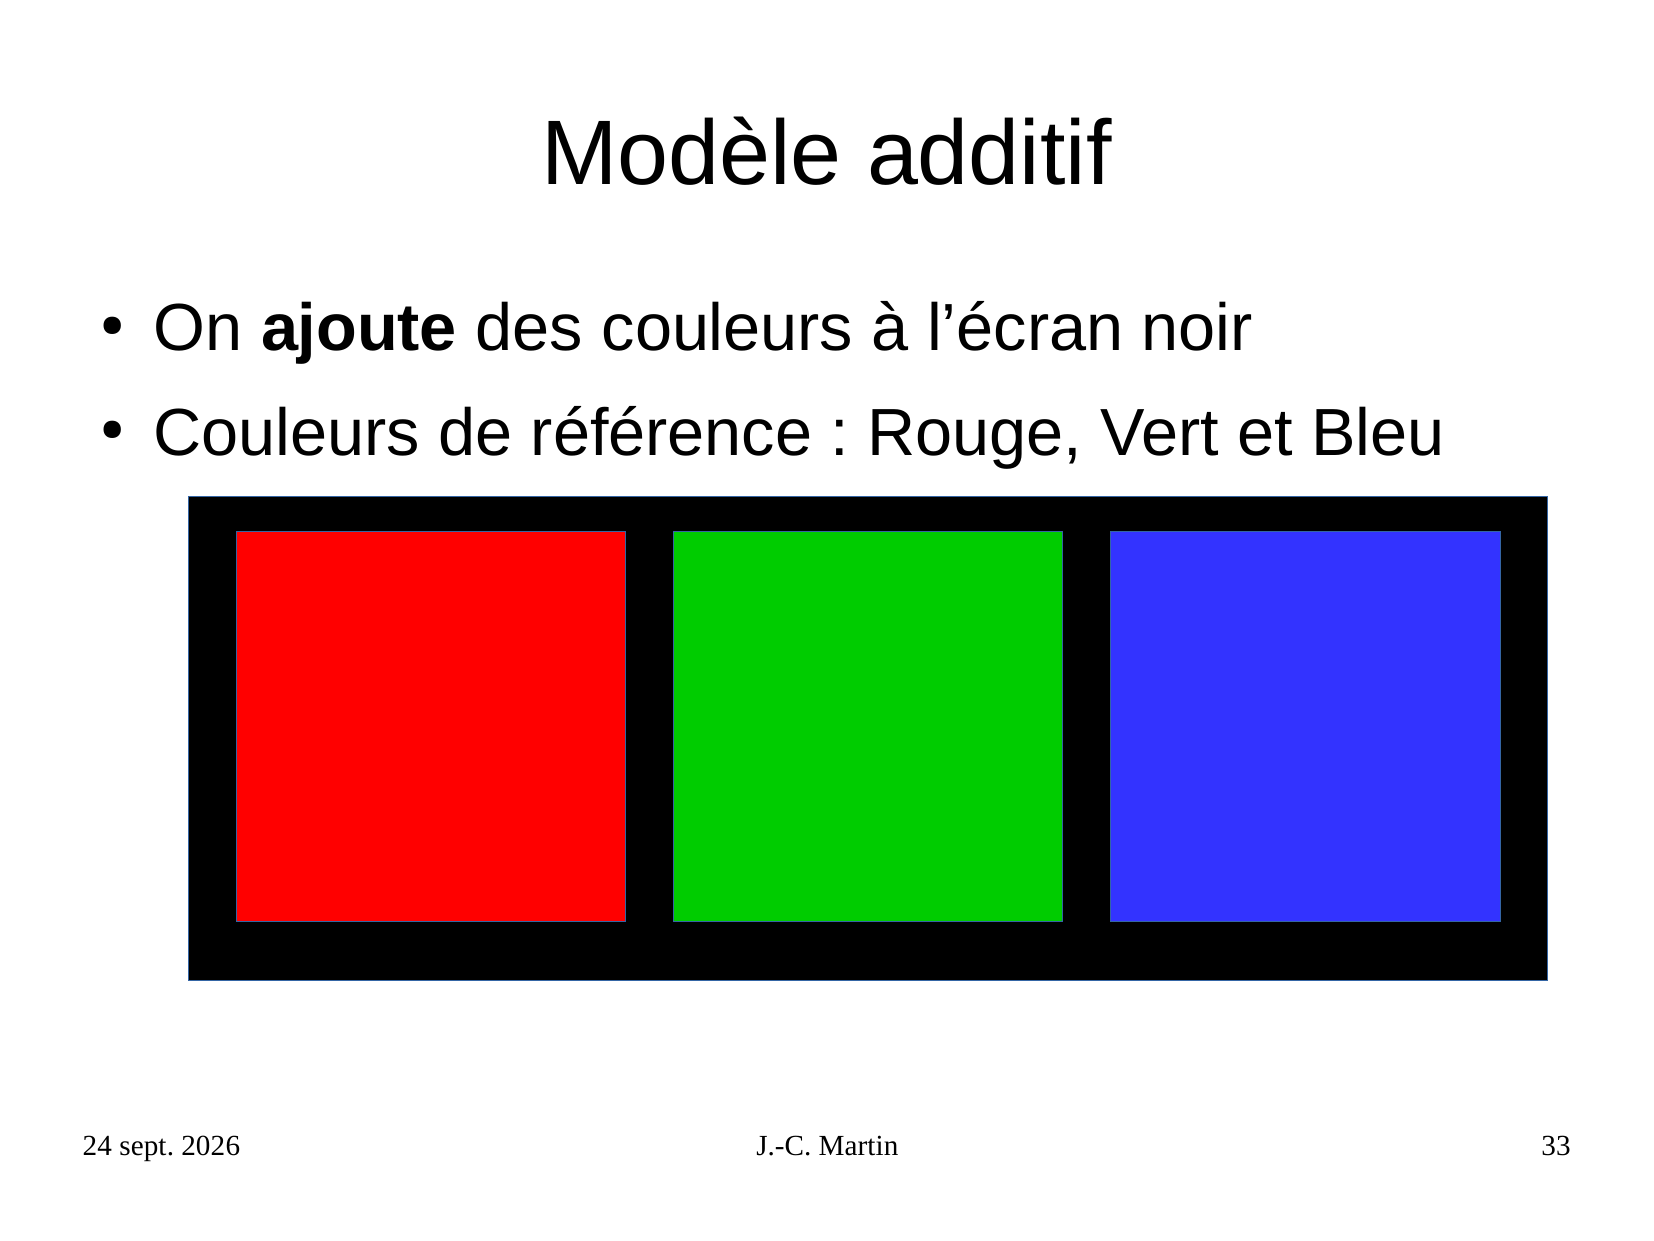

# Modèle additif
On ajoute des couleurs à l’écran noir
Couleurs de référence : Rouge, Vert et Bleu
J.-C. Martin
33